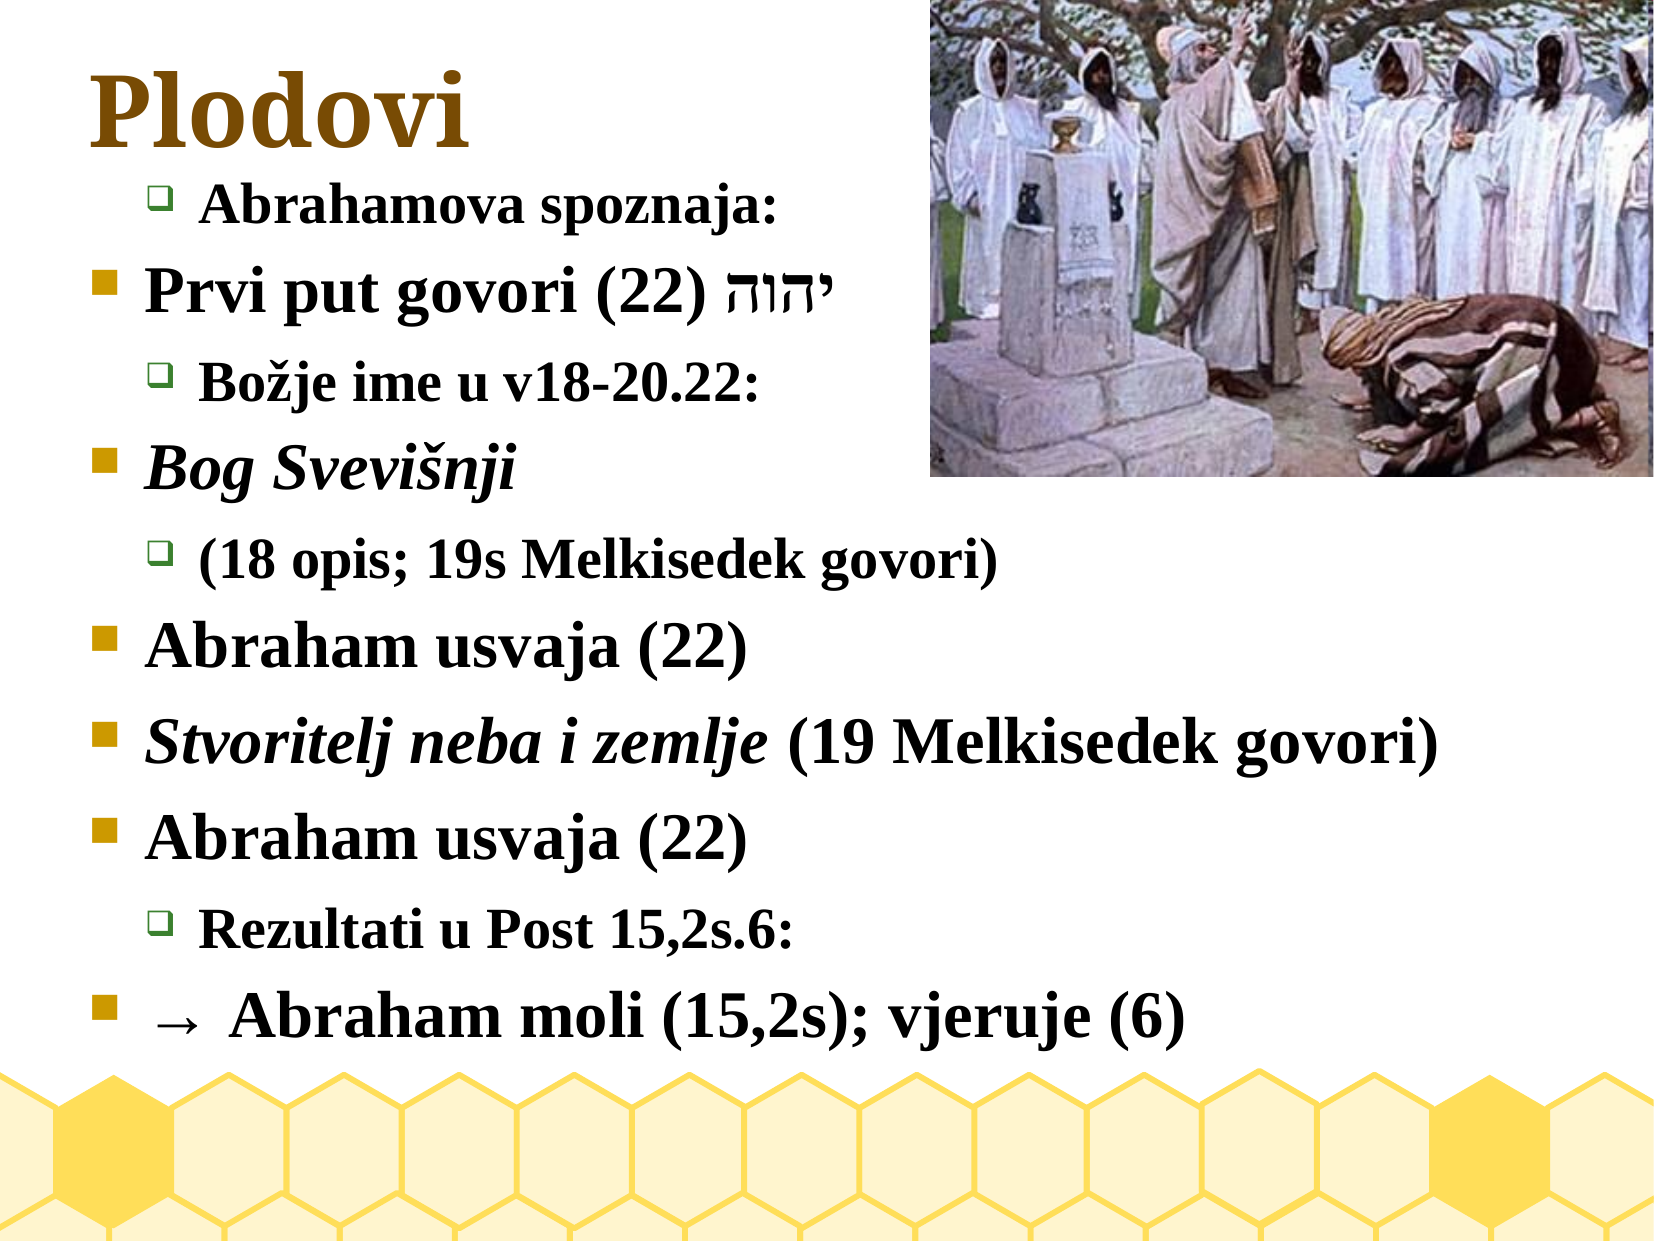

# Plodovi
Abrahamova spoznaja:
Prvi put govori יהוה (22)
Božje ime u v18-20.22:
Bog Svevišnji
(18 opis; 19s Melkisedek govori)
Abraham usvaja (22)
Stvoritelj neba i zemlje (19 Melkisedek govori)
Abraham usvaja (22)
Rezultati u Post 15,2s.6:
→ Abraham moli (15,2s); vjeruje (6)